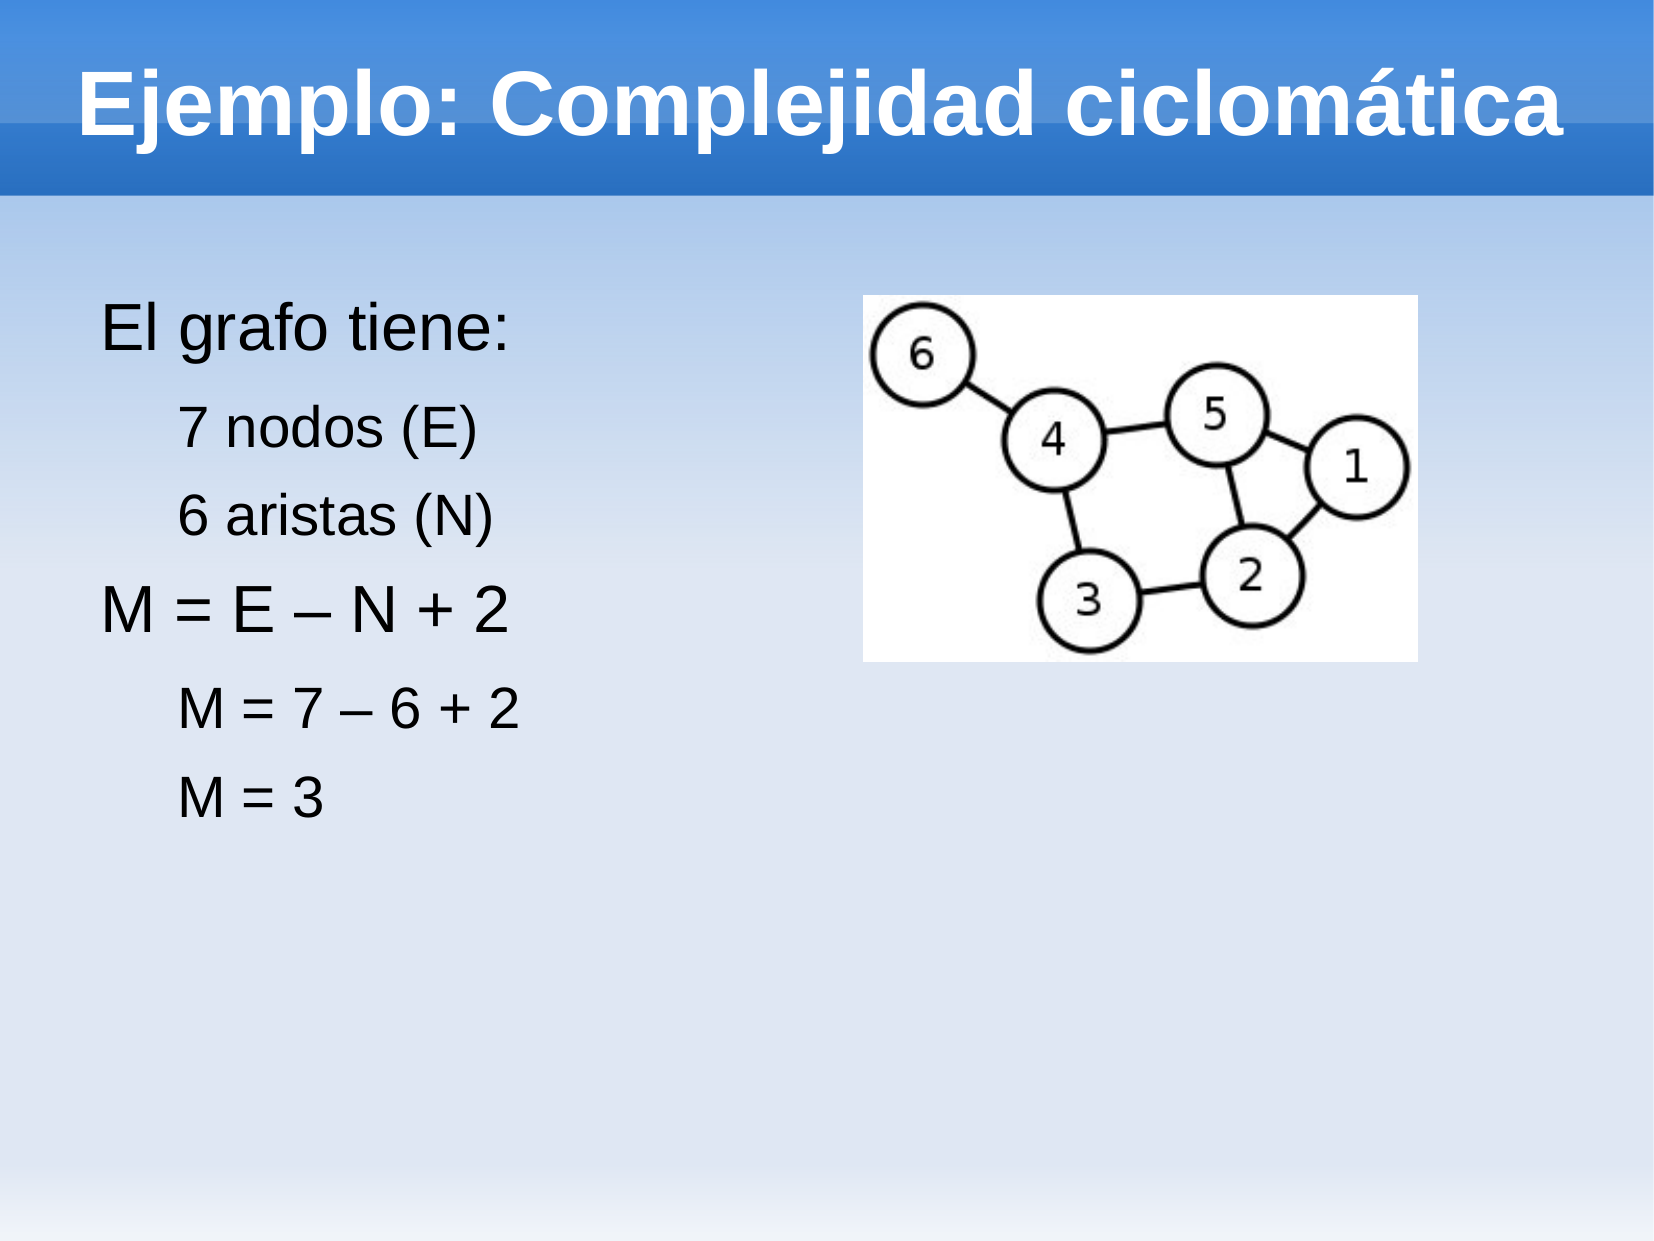

# Ejemplo: Complejidad ciclomática
El grafo tiene:
7 nodos (E)
6 aristas (N)
M = E – N + 2
M = 7 – 6 + 2
M = 3